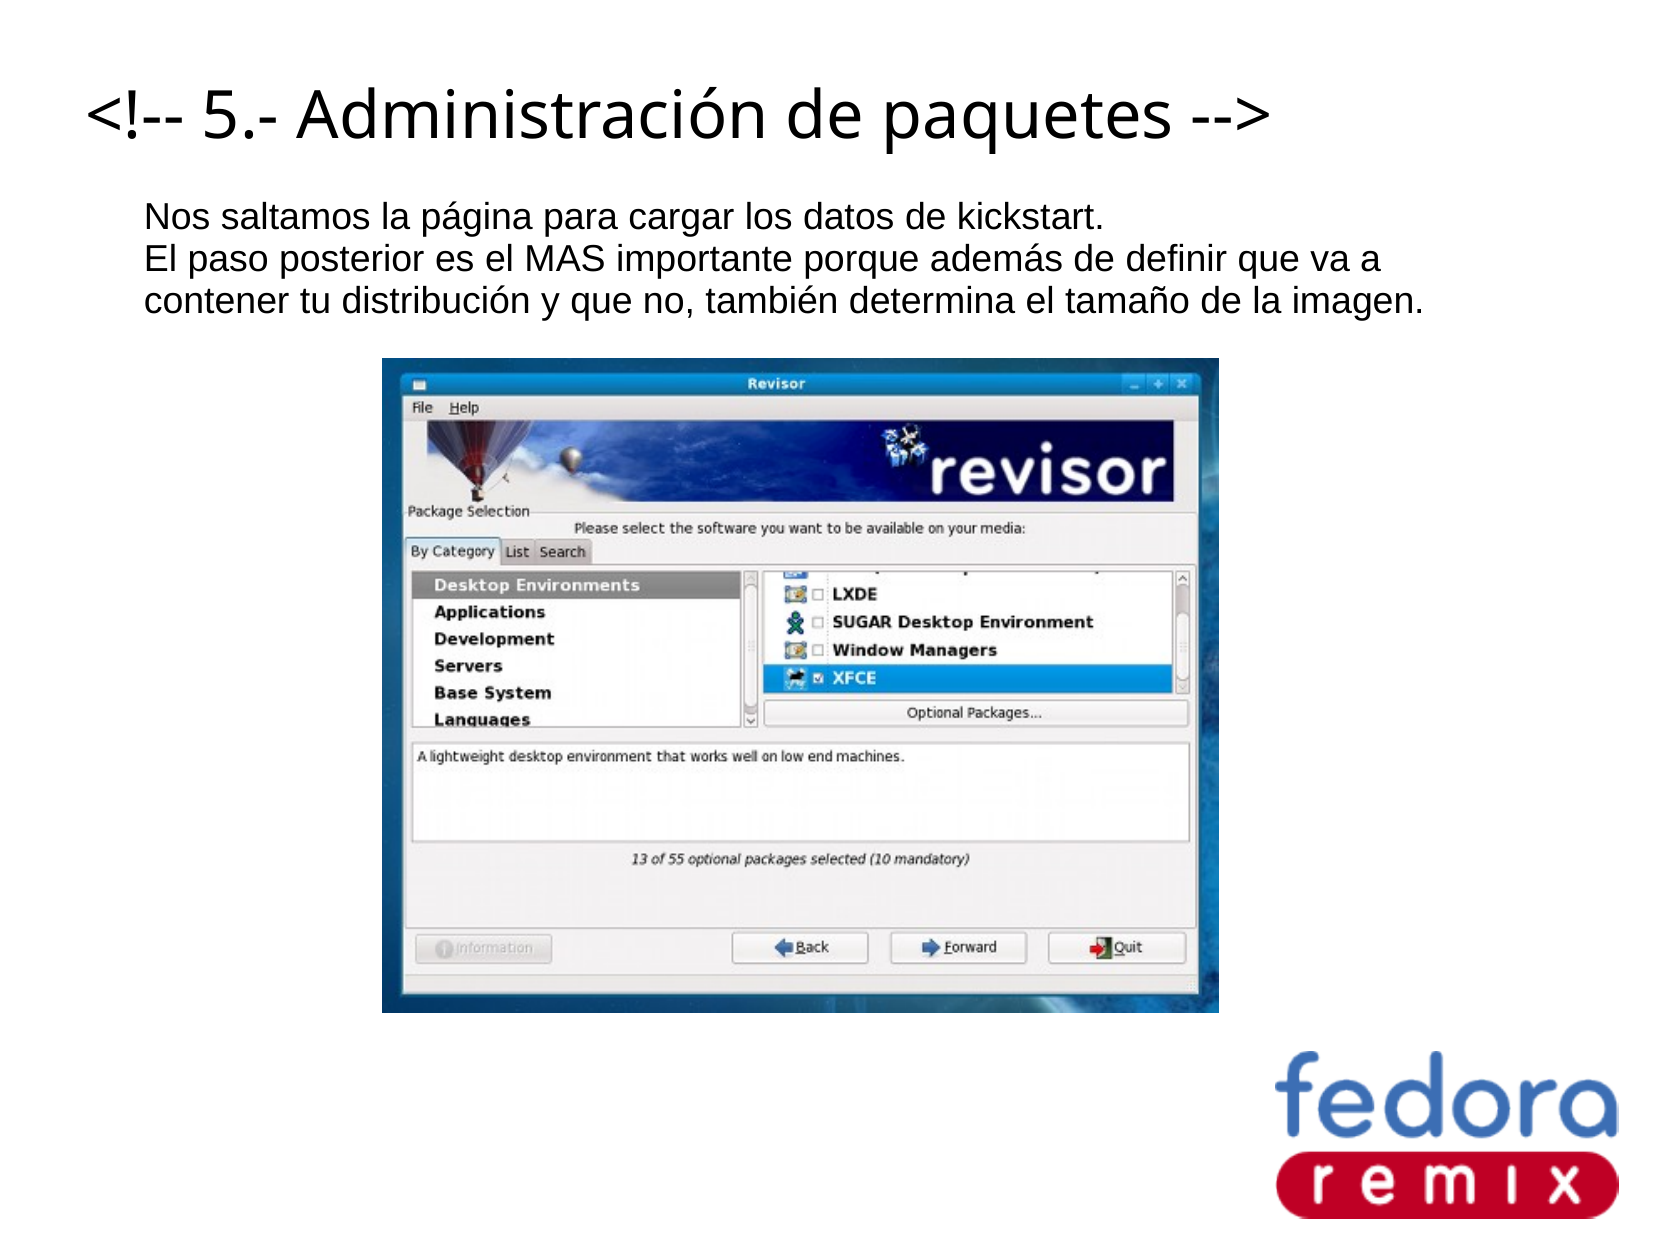

# <!-- 5.- Administración de paquetes -->
Nos saltamos la página para cargar los datos de kickstart.
El paso posterior es el MAS importante porque además de definir que va a contener tu distribución y que no, también determina el tamaño de la imagen.